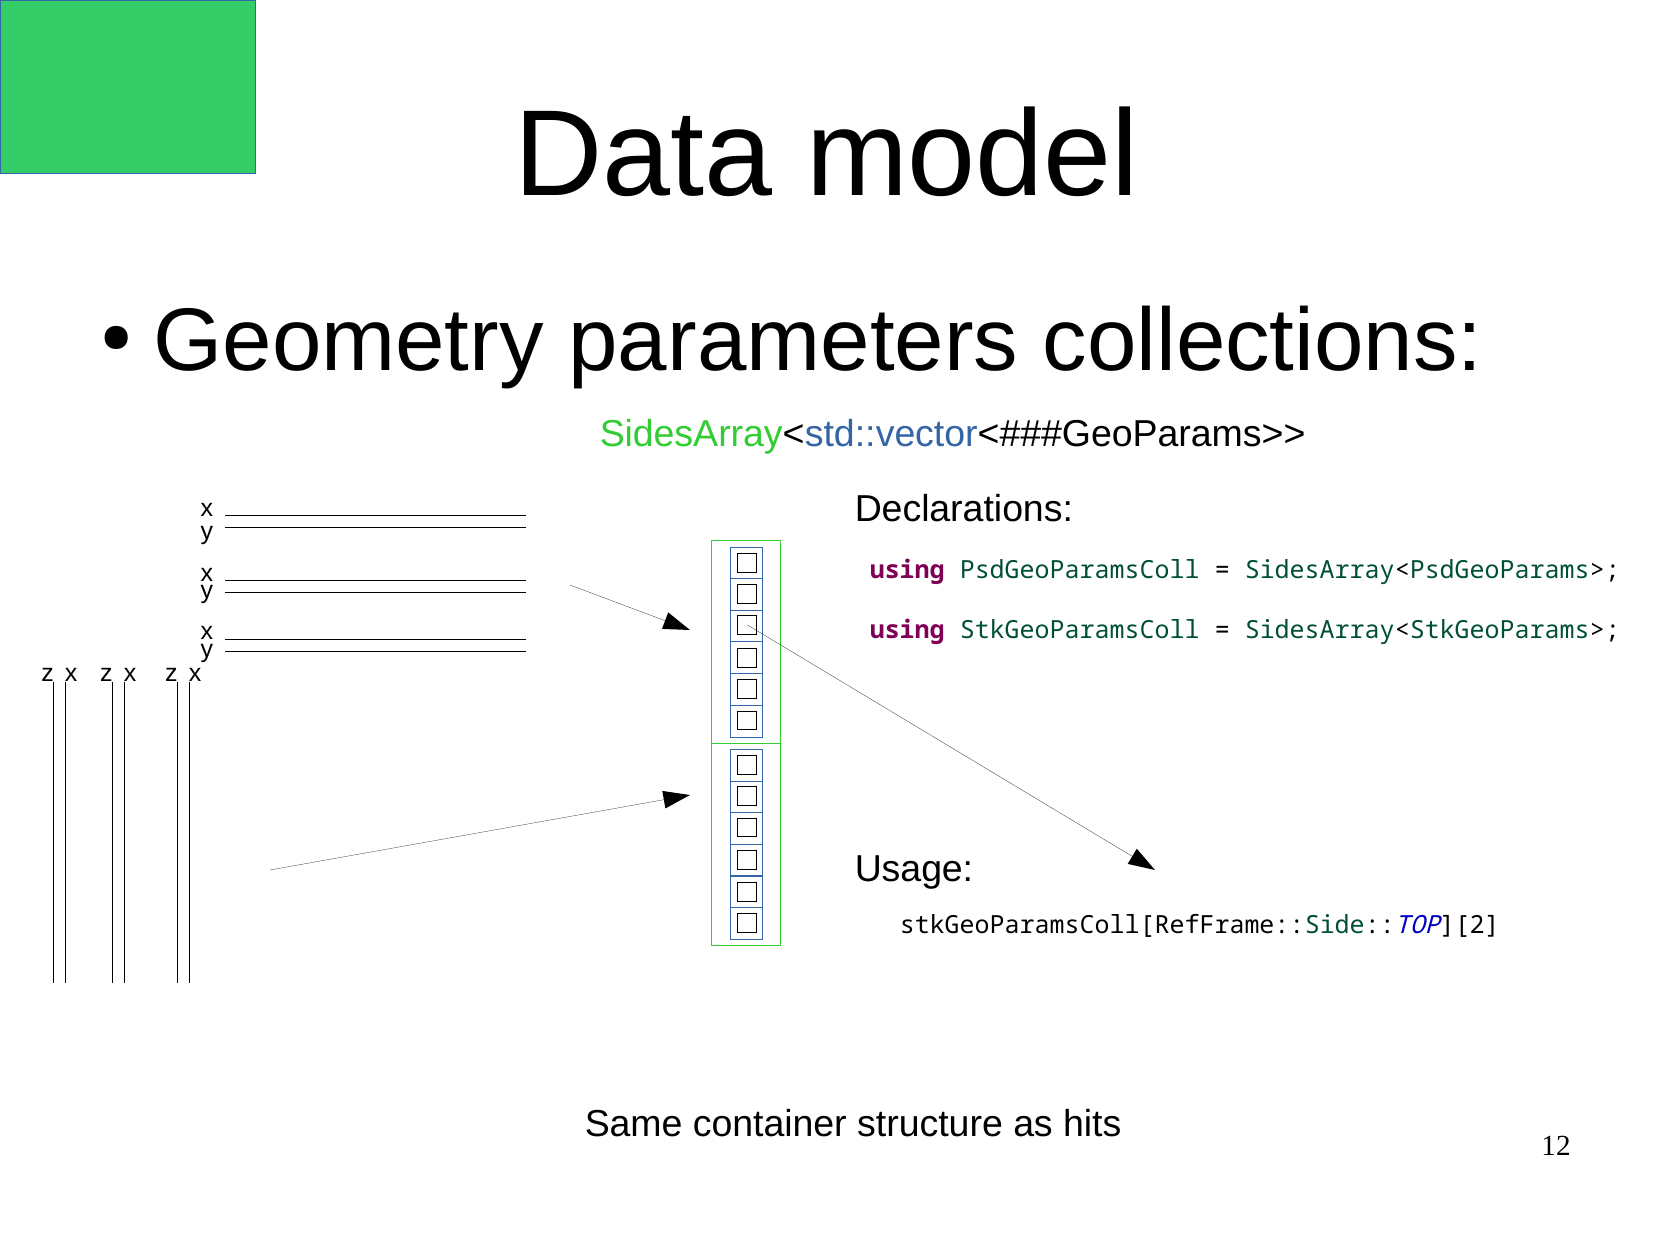

# Data model
Geometry parameters collections:
SidesArray<std::vector<###GeoParams>>
Declarations:
x
y
using PsdGeoParamsColl = SidesArray<PsdGeoParams>;
x
y
using StkGeoParamsColl = SidesArray<StkGeoParams>;
x
y
z
x
x
x
z
z
Usage:
stkGeoParamsColl[RefFrame::Side::TOP][2]
Same container structure as hits
12